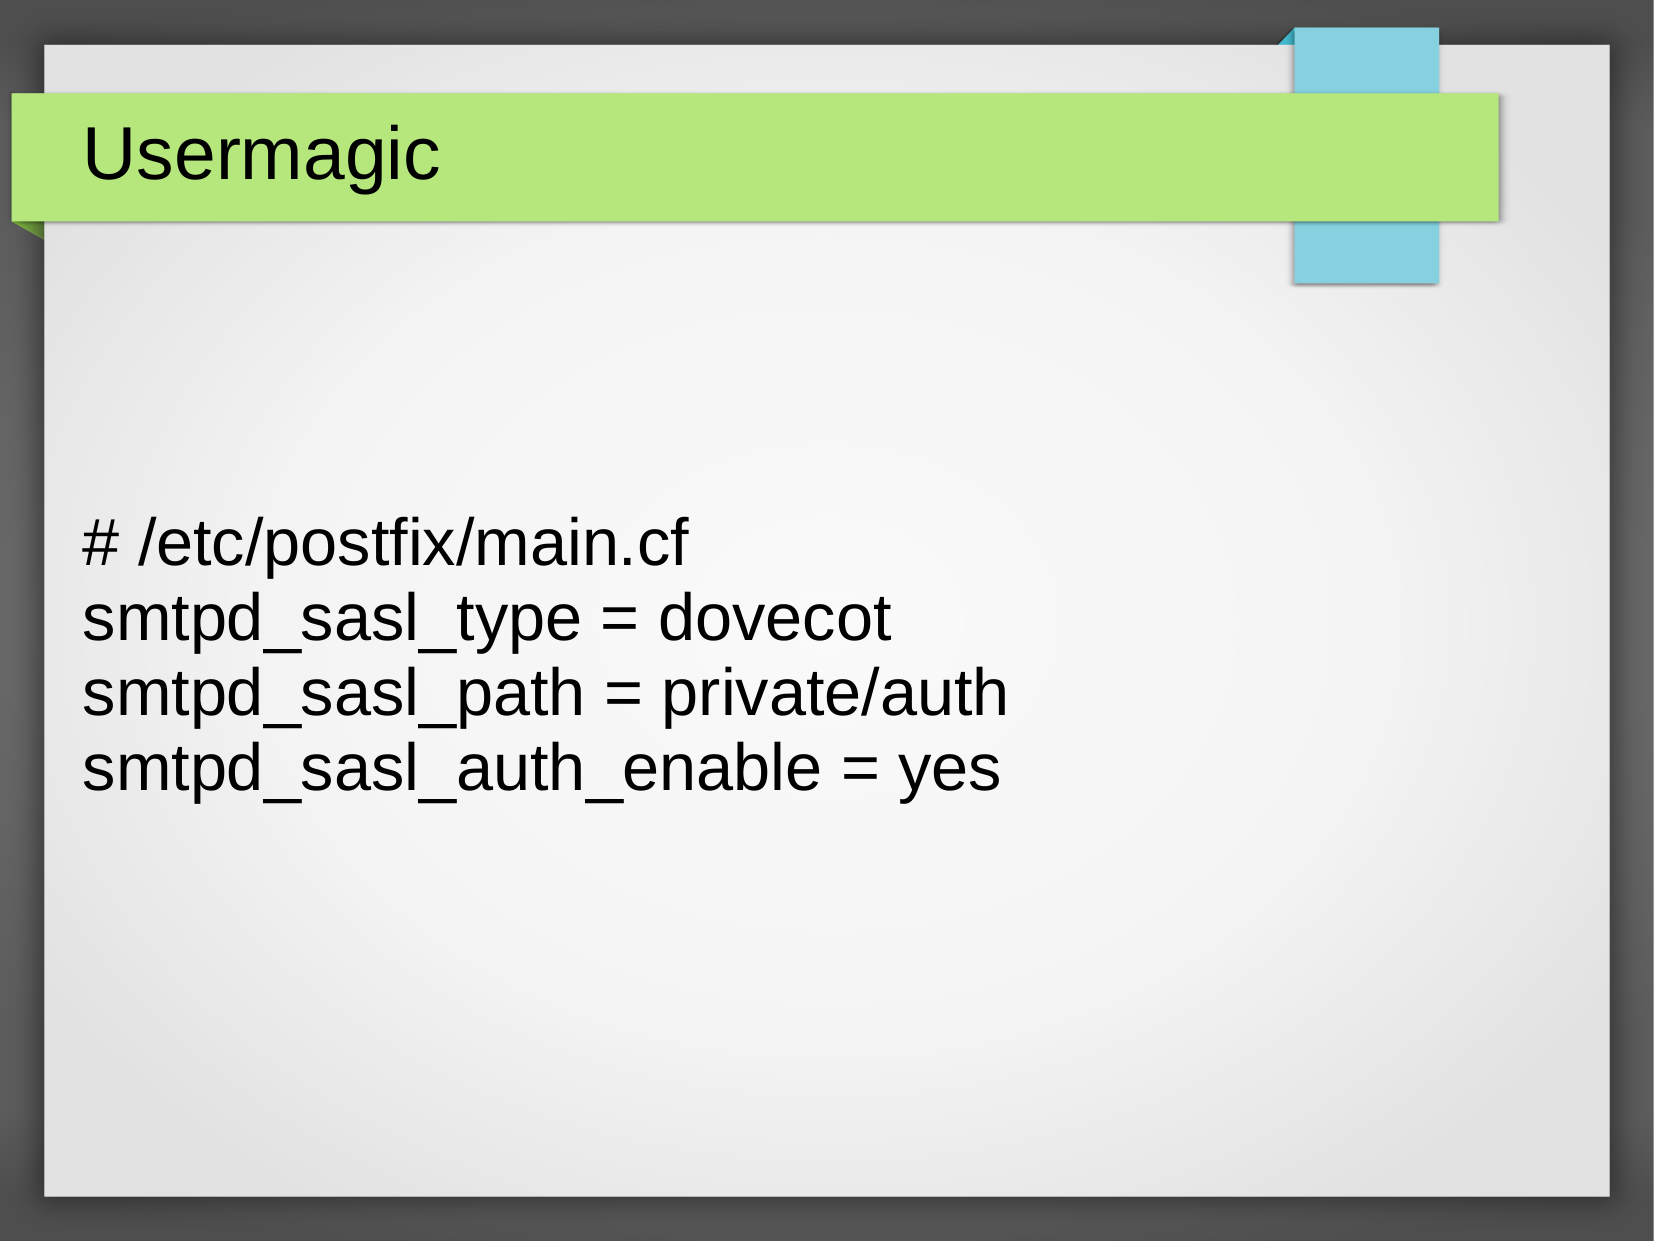

# Usermagic
# /etc/postfix/main.cf
smtpd_sasl_type = dovecot
smtpd_sasl_path = private/auth
smtpd_sasl_auth_enable = yes